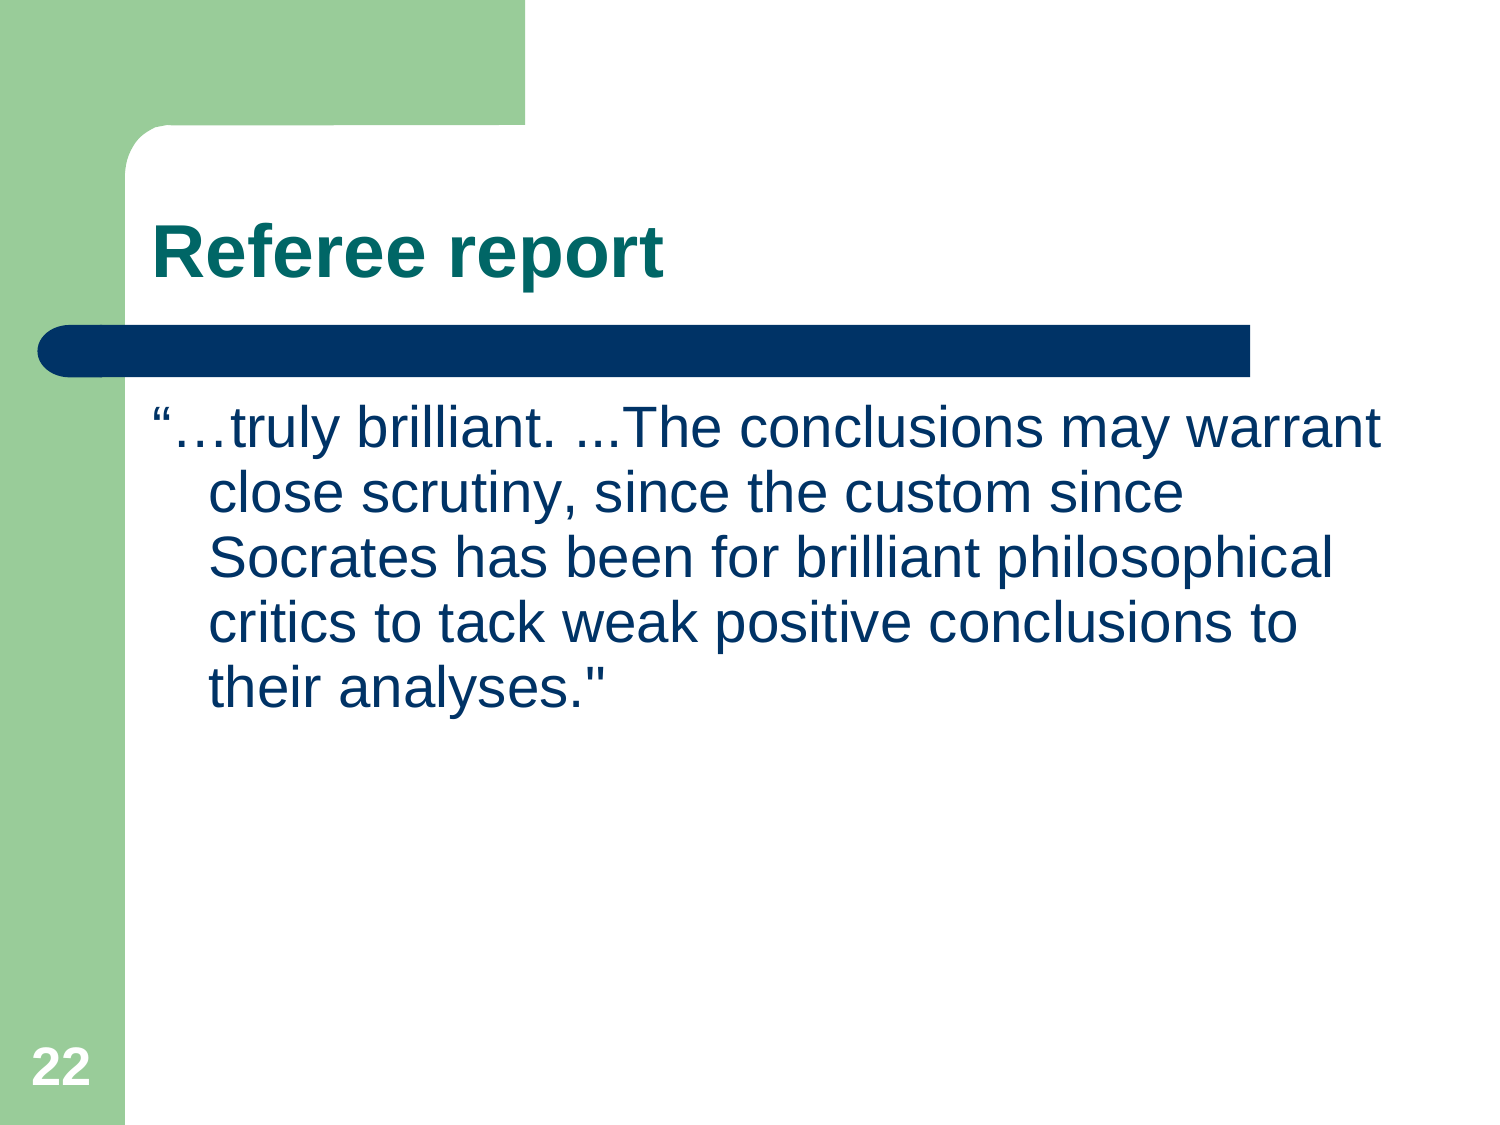

# Referee report
“…truly brilliant. ...The conclusions may warrant close scrutiny, since the custom since Socrates has been for brilliant philosophical critics to tack weak positive conclusions to their analyses."
22